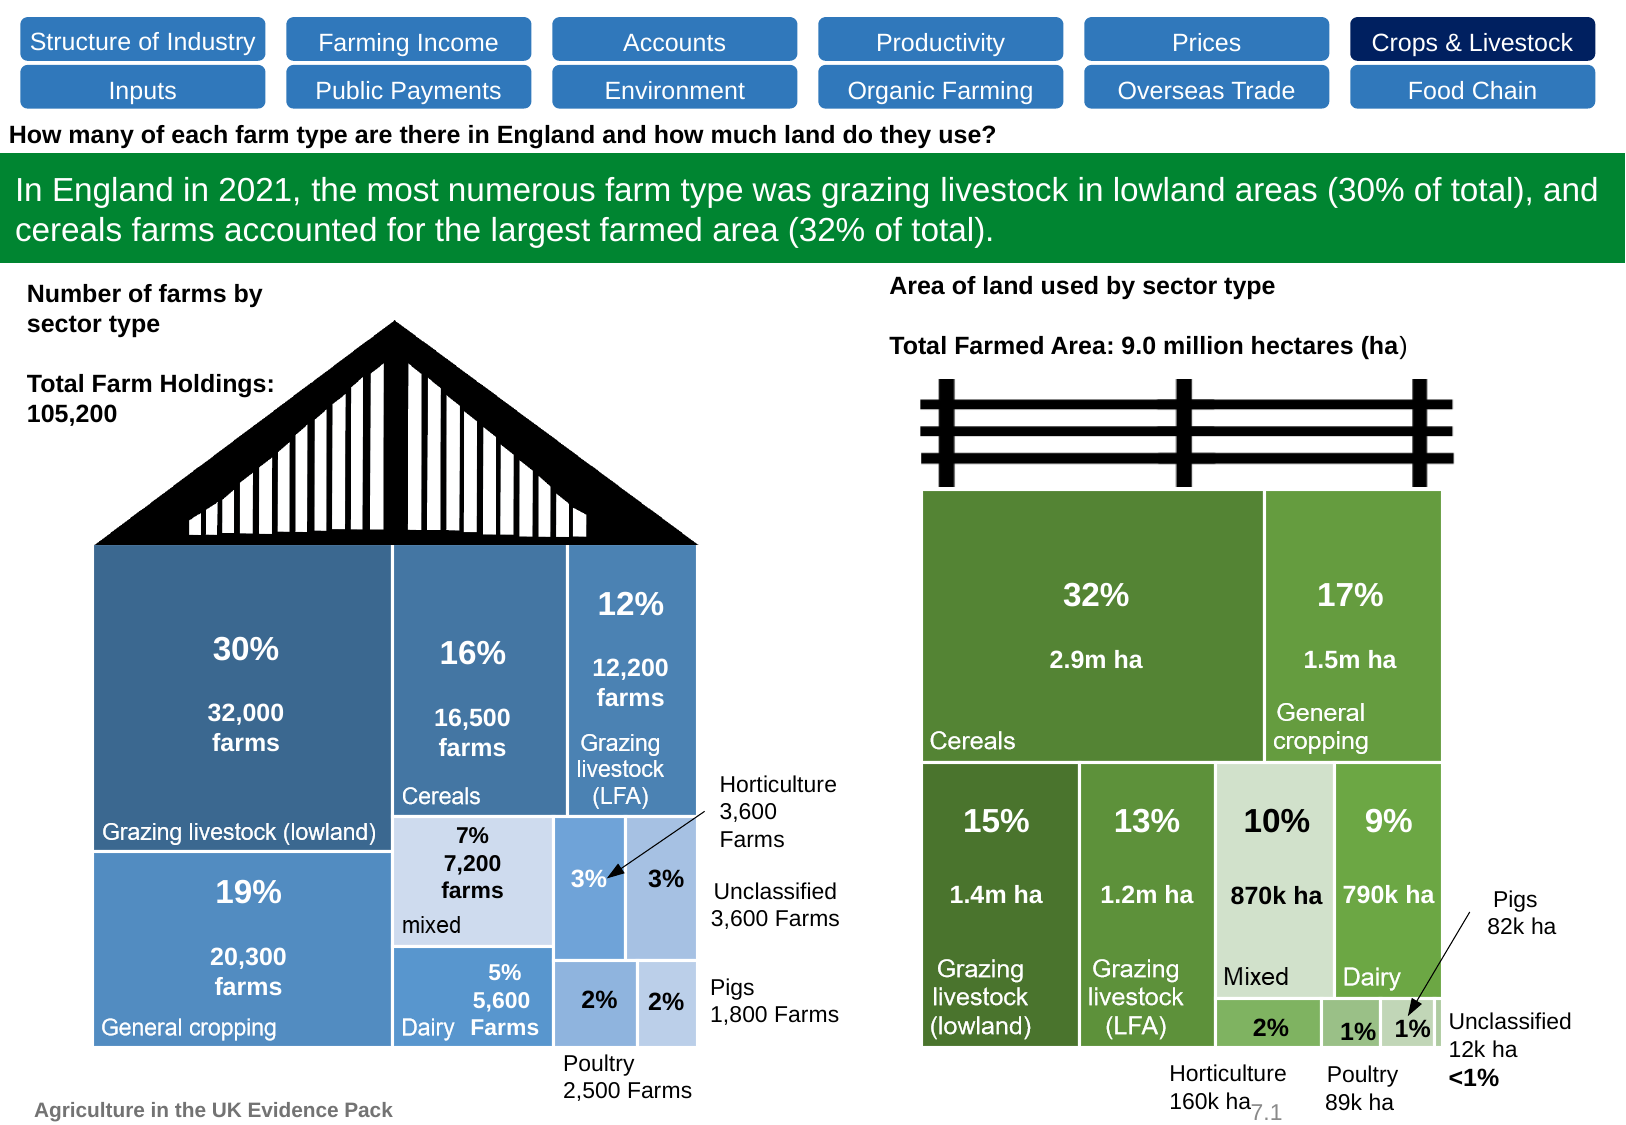

Structure of Industry
Farming Income
Accounts
Productivity
Prices
Crops & Livestock
Inputs
Public Payments
Environment
Organic Farming
Overseas Trade
Food Chain
How many of each farm type are there in England and how much land do they use?
In England in 2021, the most numerous farm type was grazing livestock in lowland areas (30% of total), and cereals farms accounted for the largest farmed area (32% of total).
# Slide 7.1 – How many of each farm type are there in England and how much land do they use?
Area of land used by sector type
Total Farmed Area: 9.0 million hectares (ha)
Number of farms by sector type
Total Farm Holdings: 105,200
32%
2.9m ha
17%
1.5m ha
12%
12,200 farms
30%
32,000 farms
16%
16,500 farms
Horticulture
3,600
Farms
15%
1.4m ha
13%
1.2m ha
9%
790k ha
10%
870k ha
7% 7,200 farms
3%
3%
19%
20,300 farms
Unclassified
3,600 Farms
 Pigs
82k ha
5%
5,600
Farms
Pigs
1,800 Farms
2%
2%
Unclassified
12k ha
<1%
2%
1%
1%
Poultry
2,500 Farms
Horticulture
160k ha
 Poultry
89k ha
7.1
Agriculture in the UK Evidence Pack